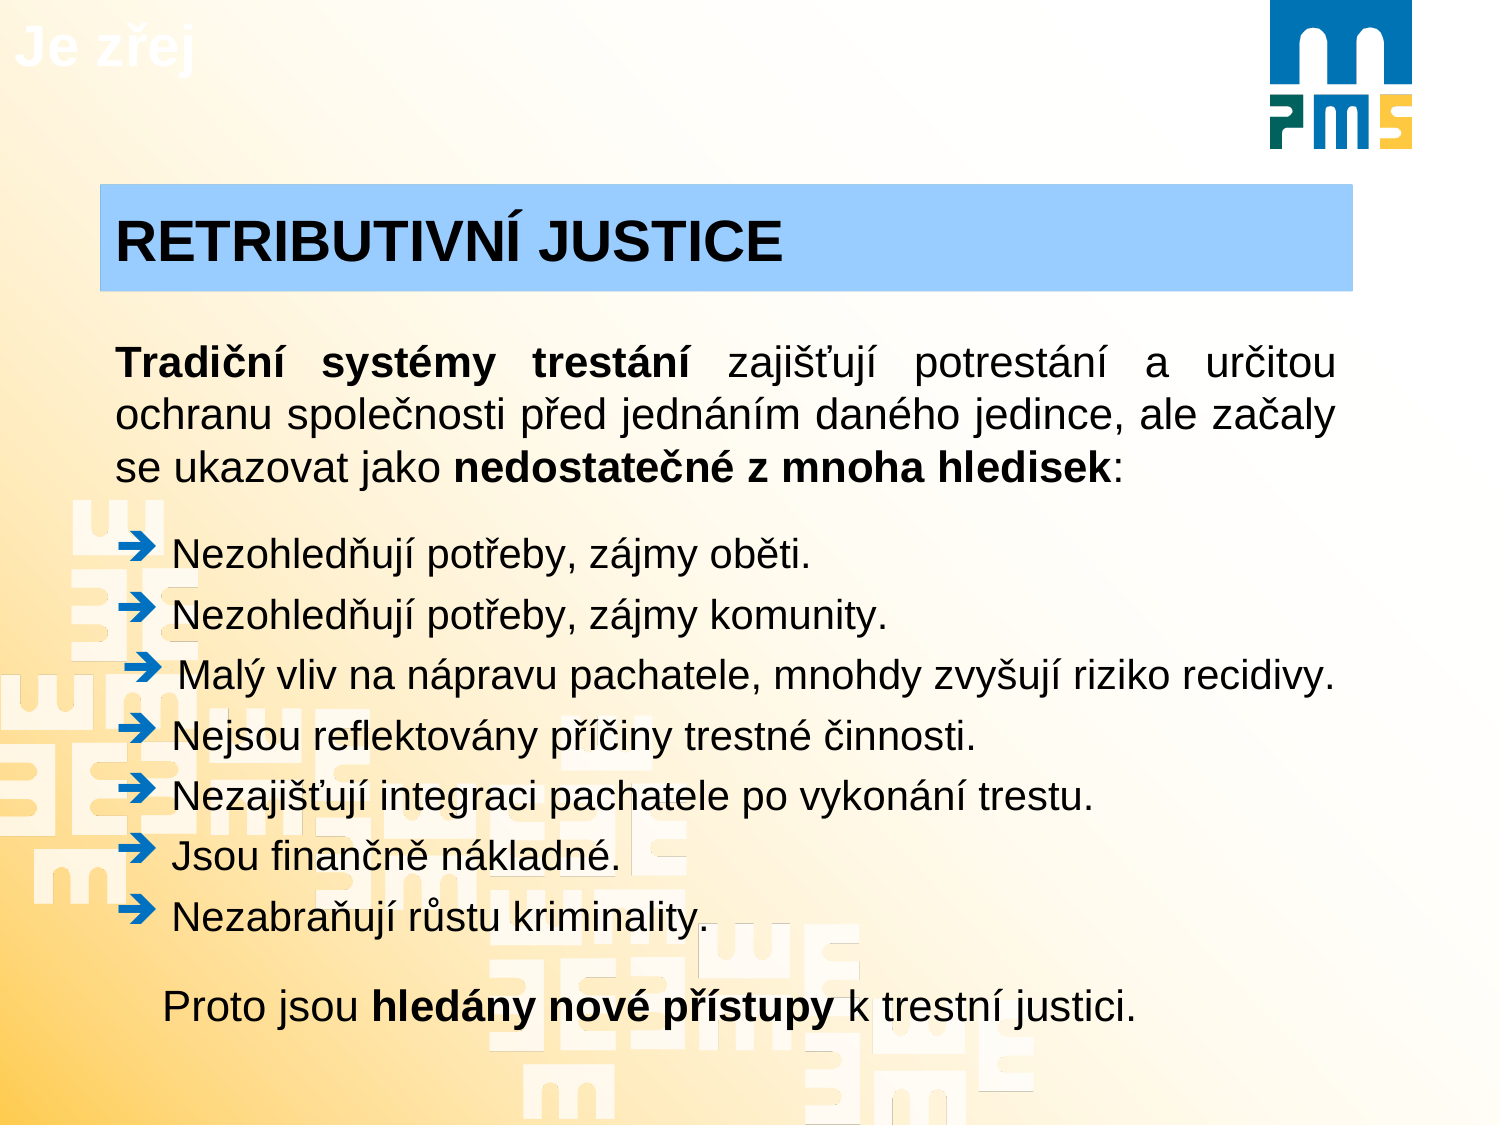

Je zřej
# Retributivní justice
RETRIBUTIVNÍ JUSTICE
Tradiční systémy trestání zajišťují potrestání a určitou ochranu společnosti před jednáním daného jedince, ale začaly se ukazovat jako nedostatečné z mnoha hledisek:
 Nezohledňují potřeby, zájmy oběti.
 Nezohledňují potřeby, zájmy komunity.
 Malý vliv na nápravu pachatele, mnohdy zvyšují riziko recidivy.
 Nejsou reflektovány příčiny trestné činnosti.
 Nezajišťují integraci pachatele po vykonání trestu.
 Jsou finančně nákladné.
 Nezabraňují růstu kriminality.
Proto jsou hledány nové přístupy k trestní justici.